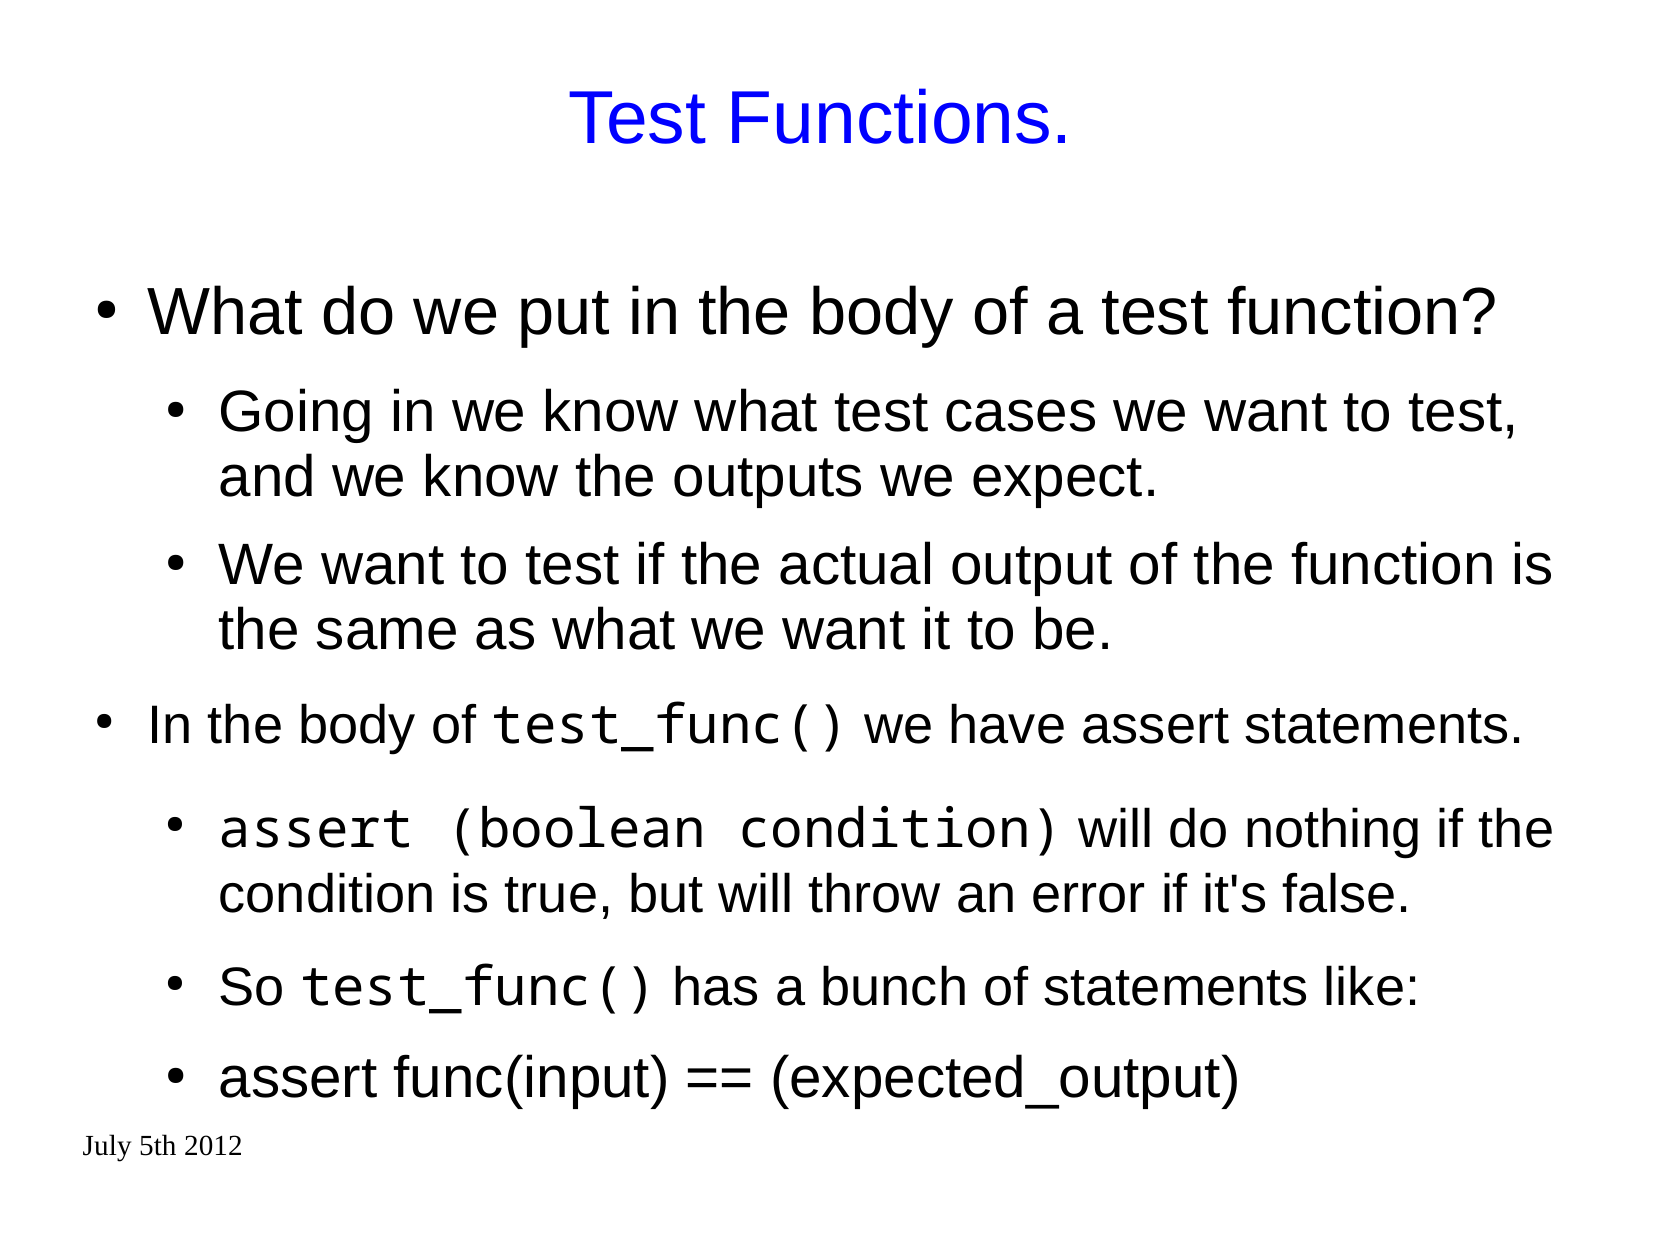

# Test Functions.
What do we put in the body of a test function?
Going in we know what test cases we want to test, and we know the outputs we expect.
We want to test if the actual output of the function is the same as what we want it to be.
In the body of test_func() we have assert statements.
assert (boolean condition) will do nothing if the condition is true, but will throw an error if it's false.
So test_func() has a bunch of statements like:
assert func(input) == (expected_output)
July 5th 2012